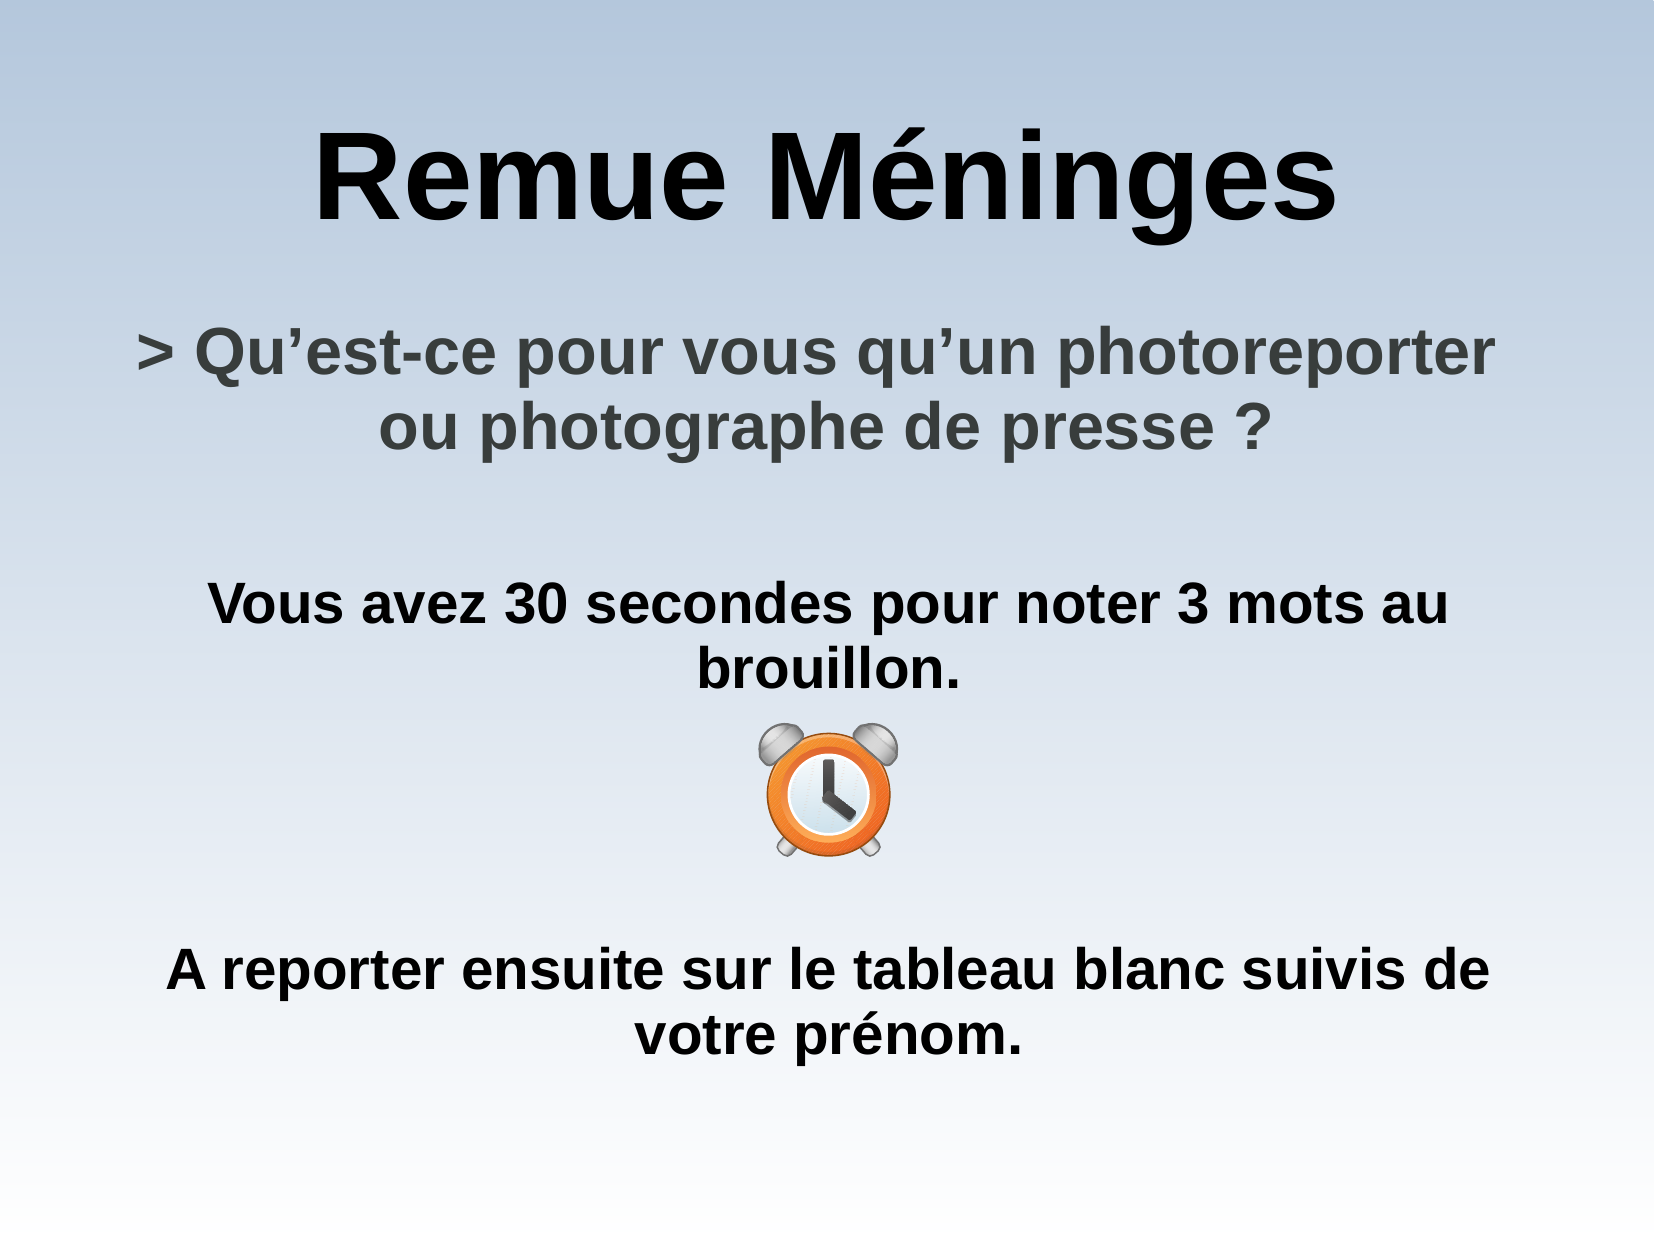

# Remue Méninges
> Qu’est-ce pour vous qu’un photoreporter 
ou photographe de presse ?
Vous avez 30 secondes pour noter 3 mots au brouillon.
A reporter ensuite sur le tableau blanc suivis de votre prénom.